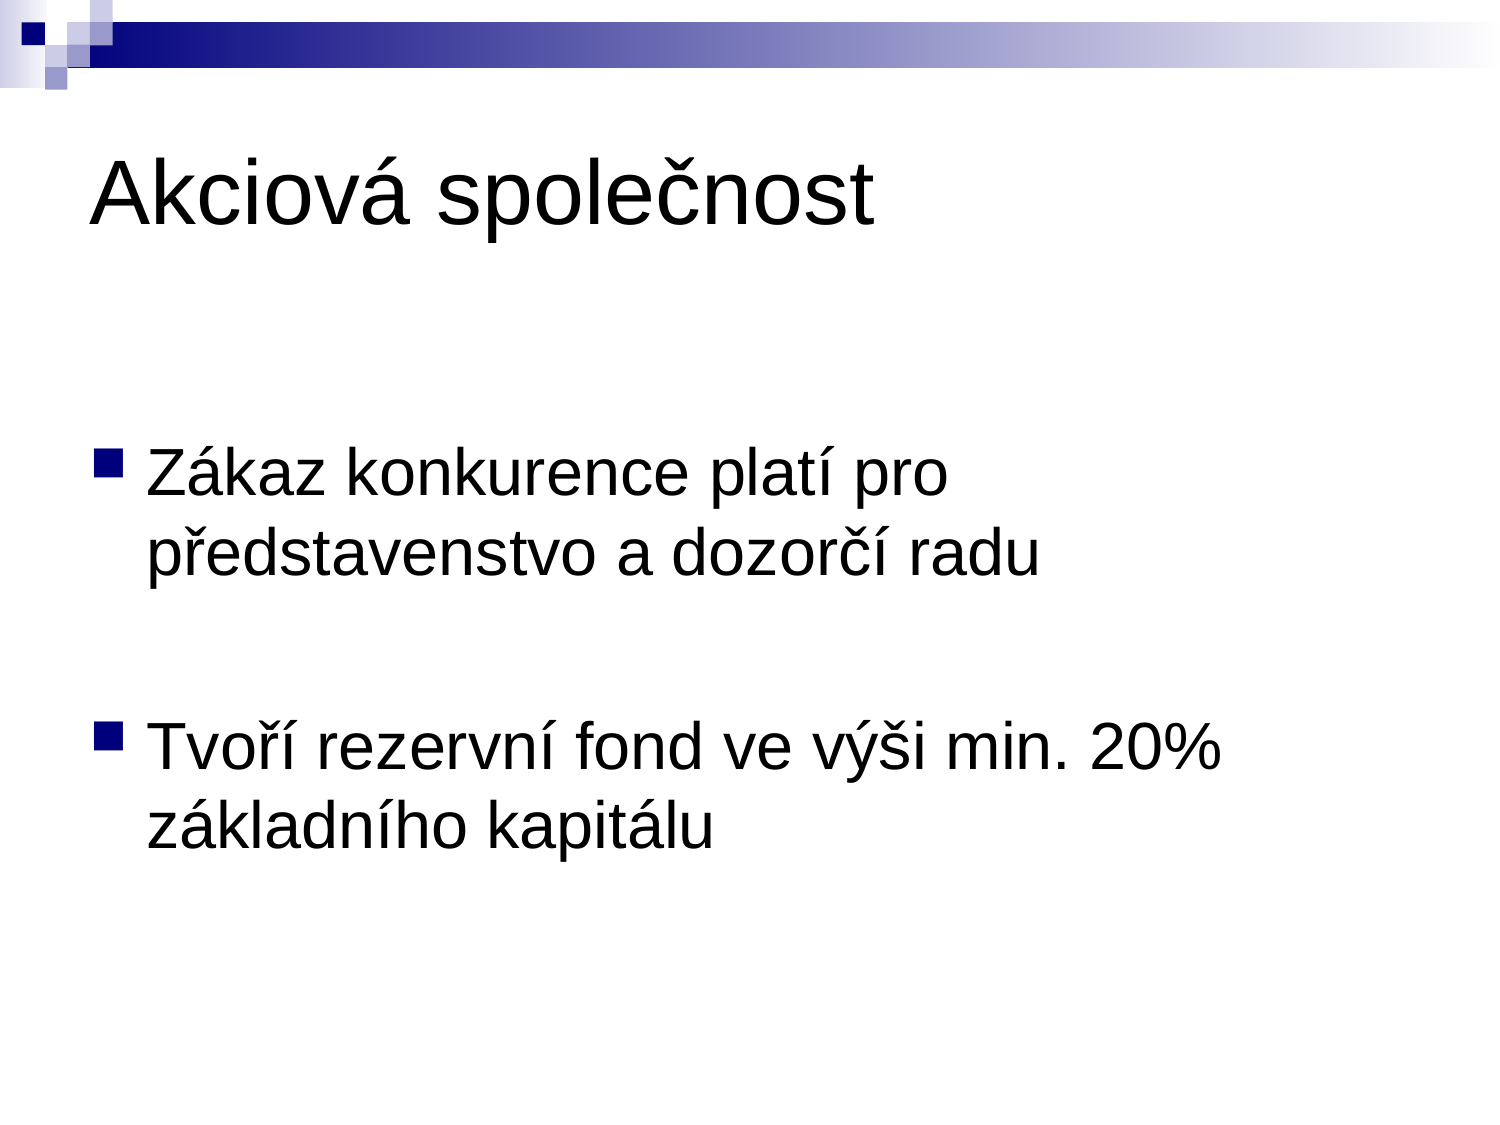

# Akciová společnost
Zákaz konkurence platí pro představenstvo a dozorčí radu
Tvoří rezervní fond ve výši min. 20% základního kapitálu